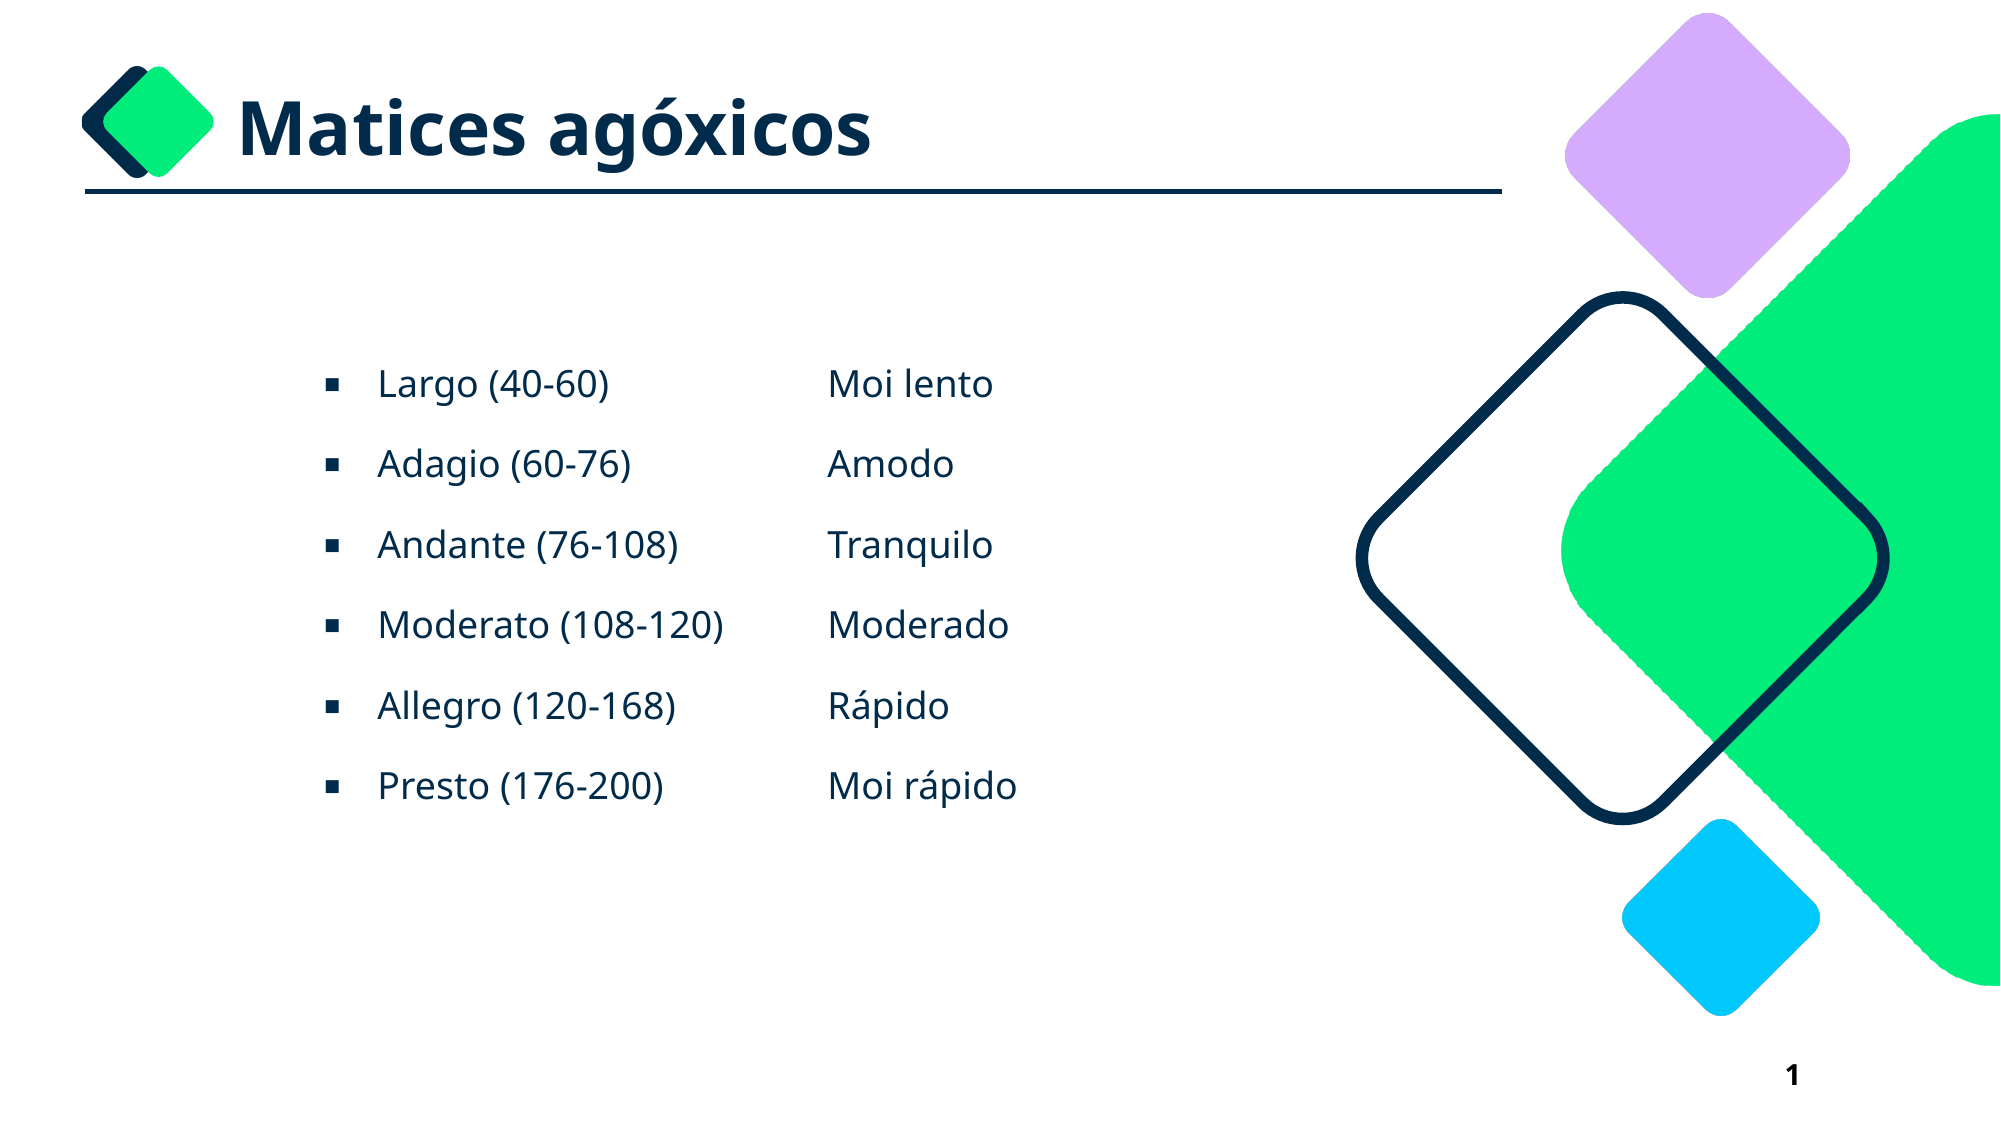

# Matices agóxicos
Largo (40-60) 		Moi lento
Adagio (60-76)		Amodo
Andante (76-108) 	Tranquilo
Moderato (108-120)	Moderado
Allegro (120-168)		Rápido
Presto (176-200)		Moi rápido